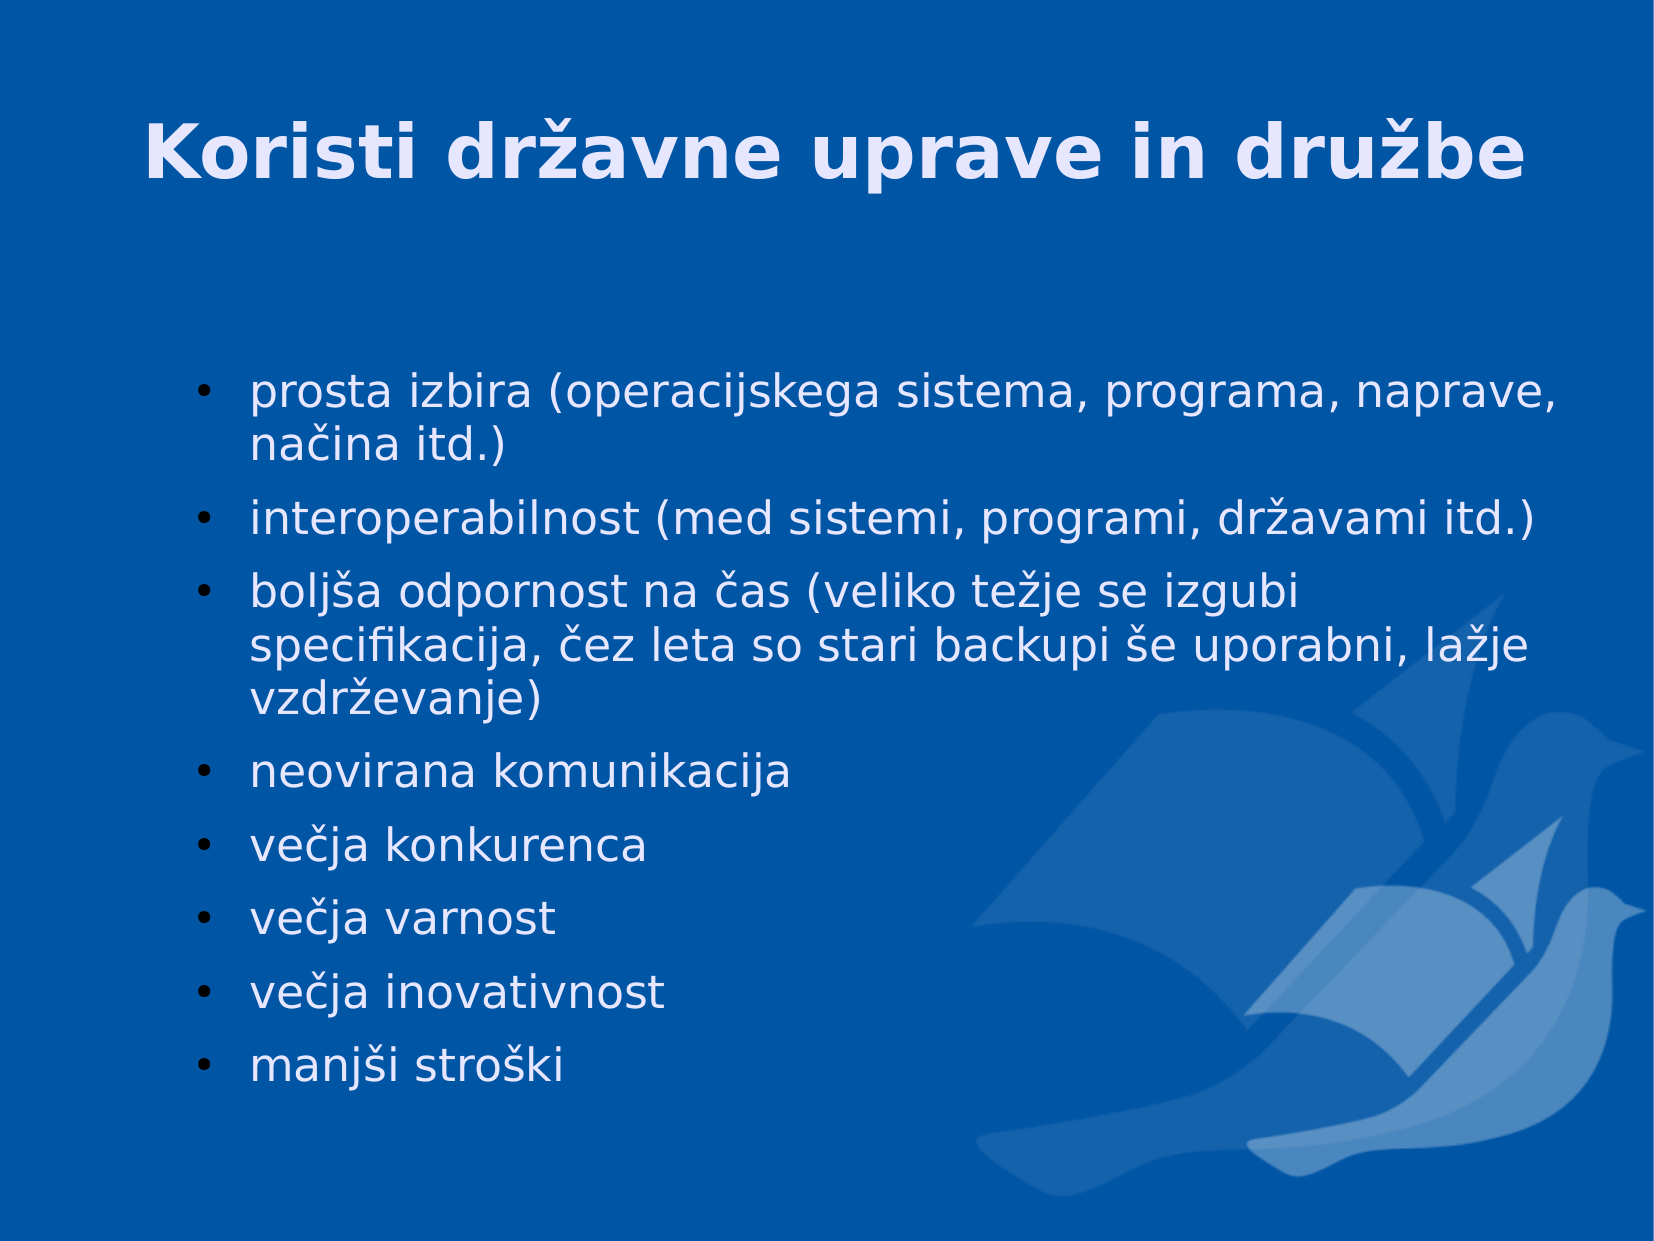

# Koristi državne uprave in družbe
prosta izbira (operacijskega sistema, programa, naprave, načina itd.)
interoperabilnost (med sistemi, programi, državami itd.)
boljša odpornost na čas (veliko težje se izgubi specifikacija, čez leta so stari backupi še uporabni, lažje vzdrževanje)
neovirana komunikacija
večja konkurenca
večja varnost
večja inovativnost
manjši stroški